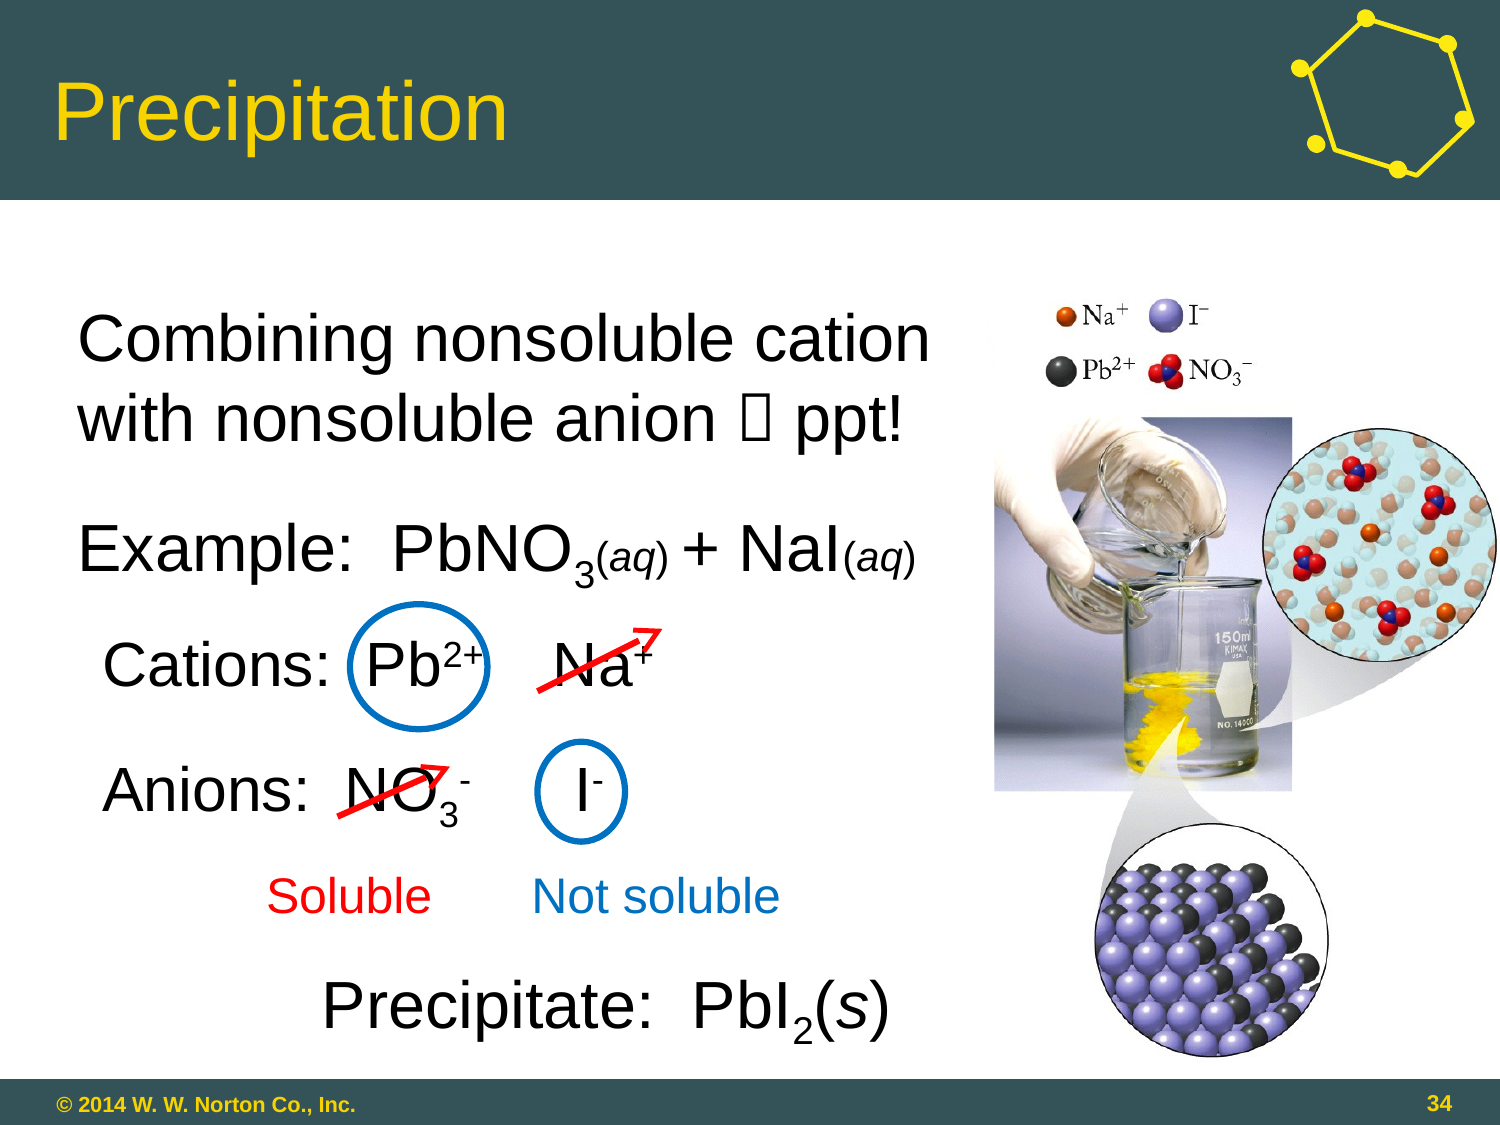

# Precipitation
Combining nonsoluble cation with nonsoluble anion  ppt!
Example: PbNO3(aq) + NaI(aq)
Cations: Pb2+ Na+
Anions: NO3- I-
Soluble
Not soluble
Precipitate: PbI2(s)